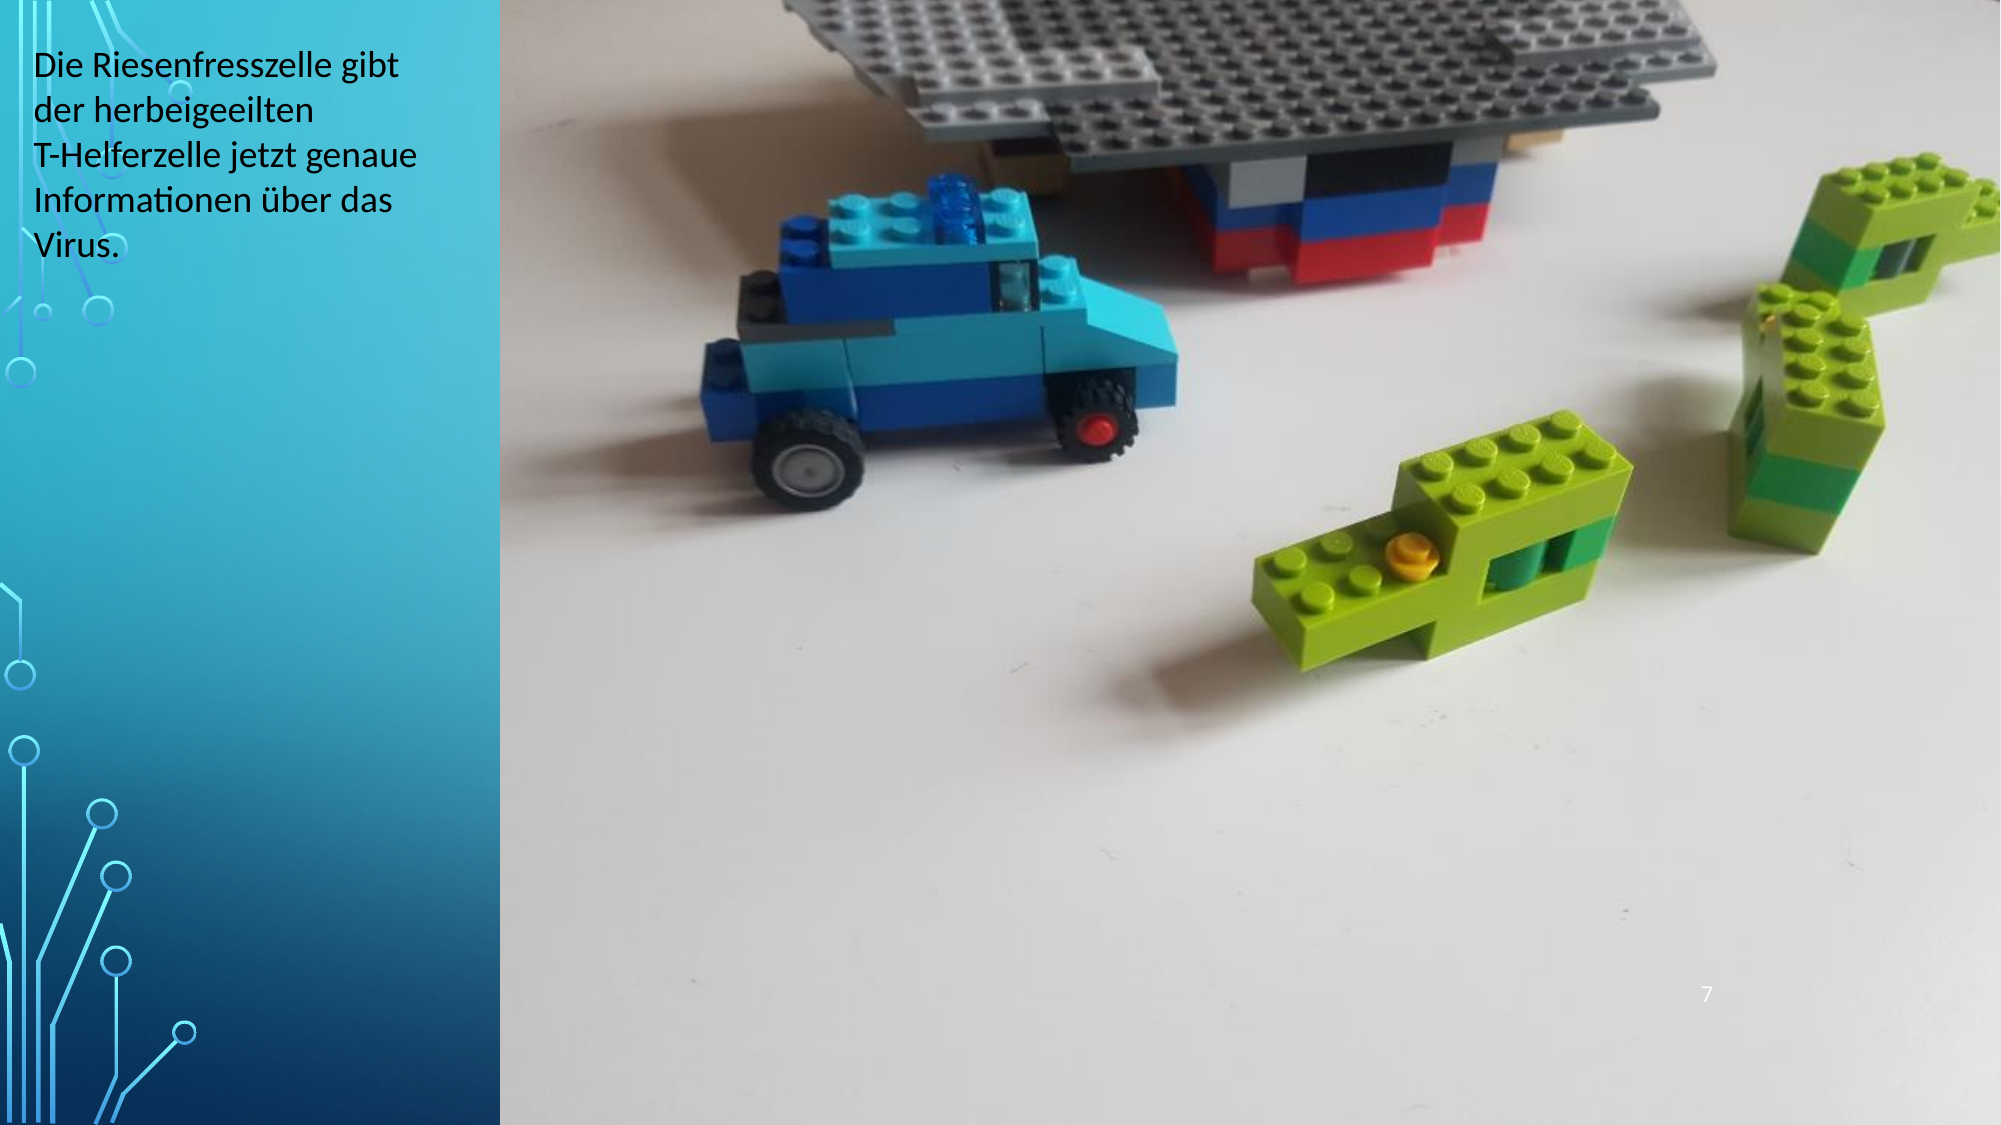

Die Riesenfresszelle gibt der herbeigeeilten T-Helferzelle jetzt genaue Informationen über das Virus.